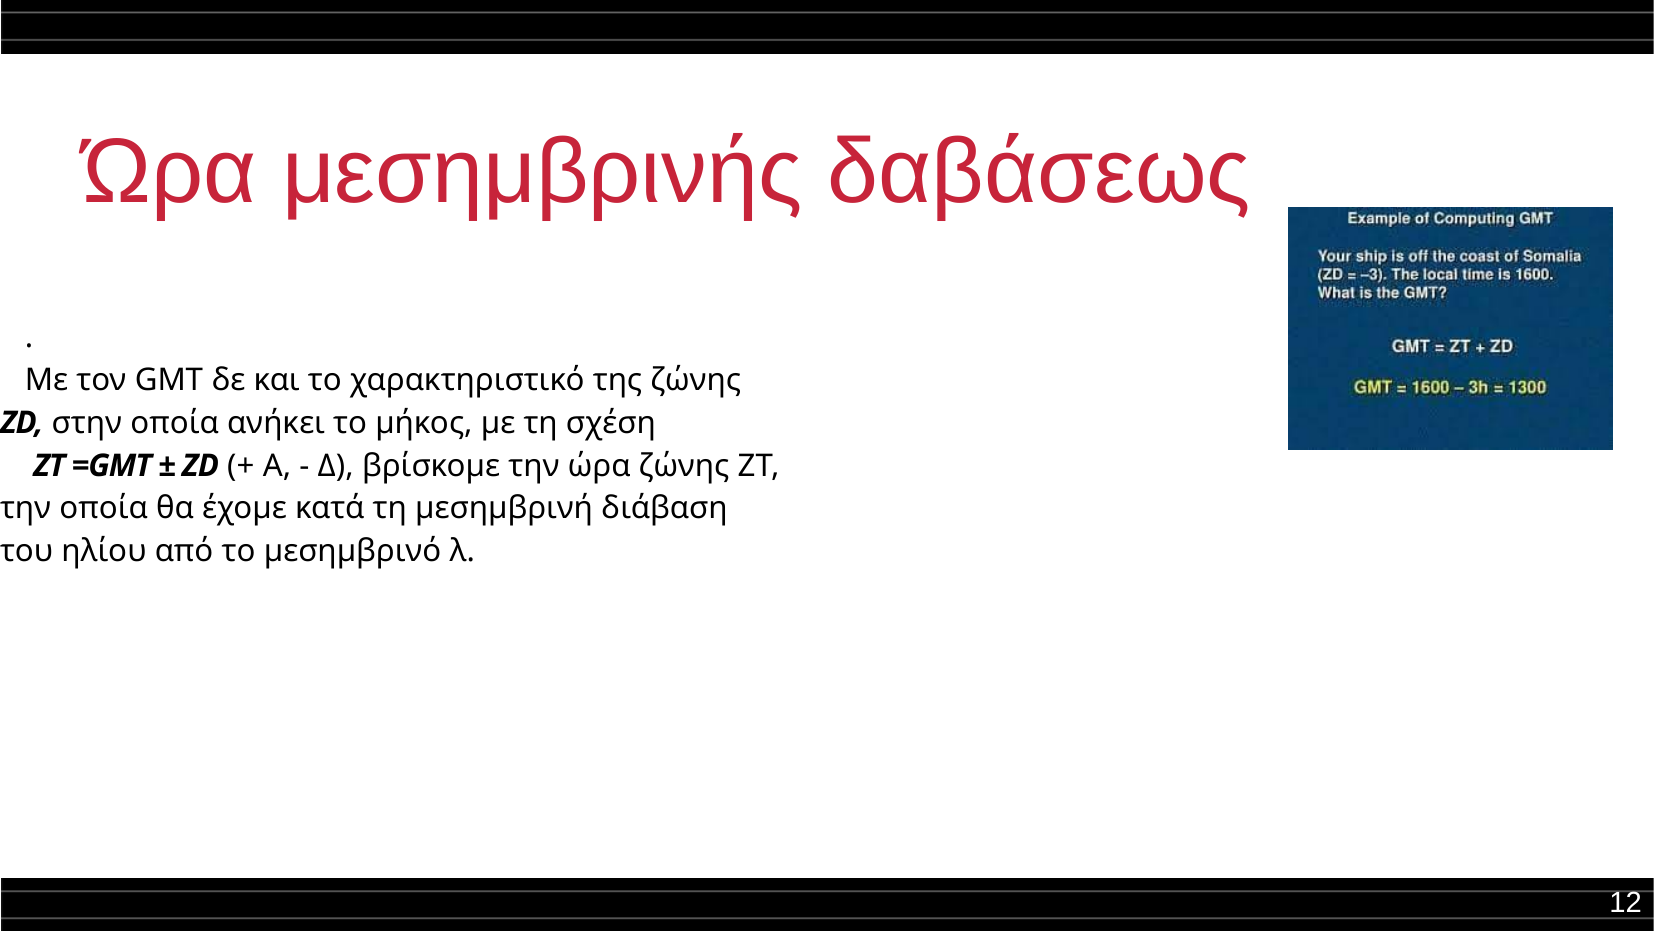

# Ώρα μεσημβρινής δαβάσεως
.
Με τον GΜΤ δε και το χαρακτηριστικό της ζώνης ΖD, στην οποία ανήκει το μήκος, με τη σχέση
 ΖΤ =GΜΤ ± ΖD (+ Α, - Δ), βρίσκομε την ώρα ζώνης ΖΤ, την οποία θα έχομε κατά τη μεσημβρινή διάβαση του ηλίου από το μεσημβρινό λ.